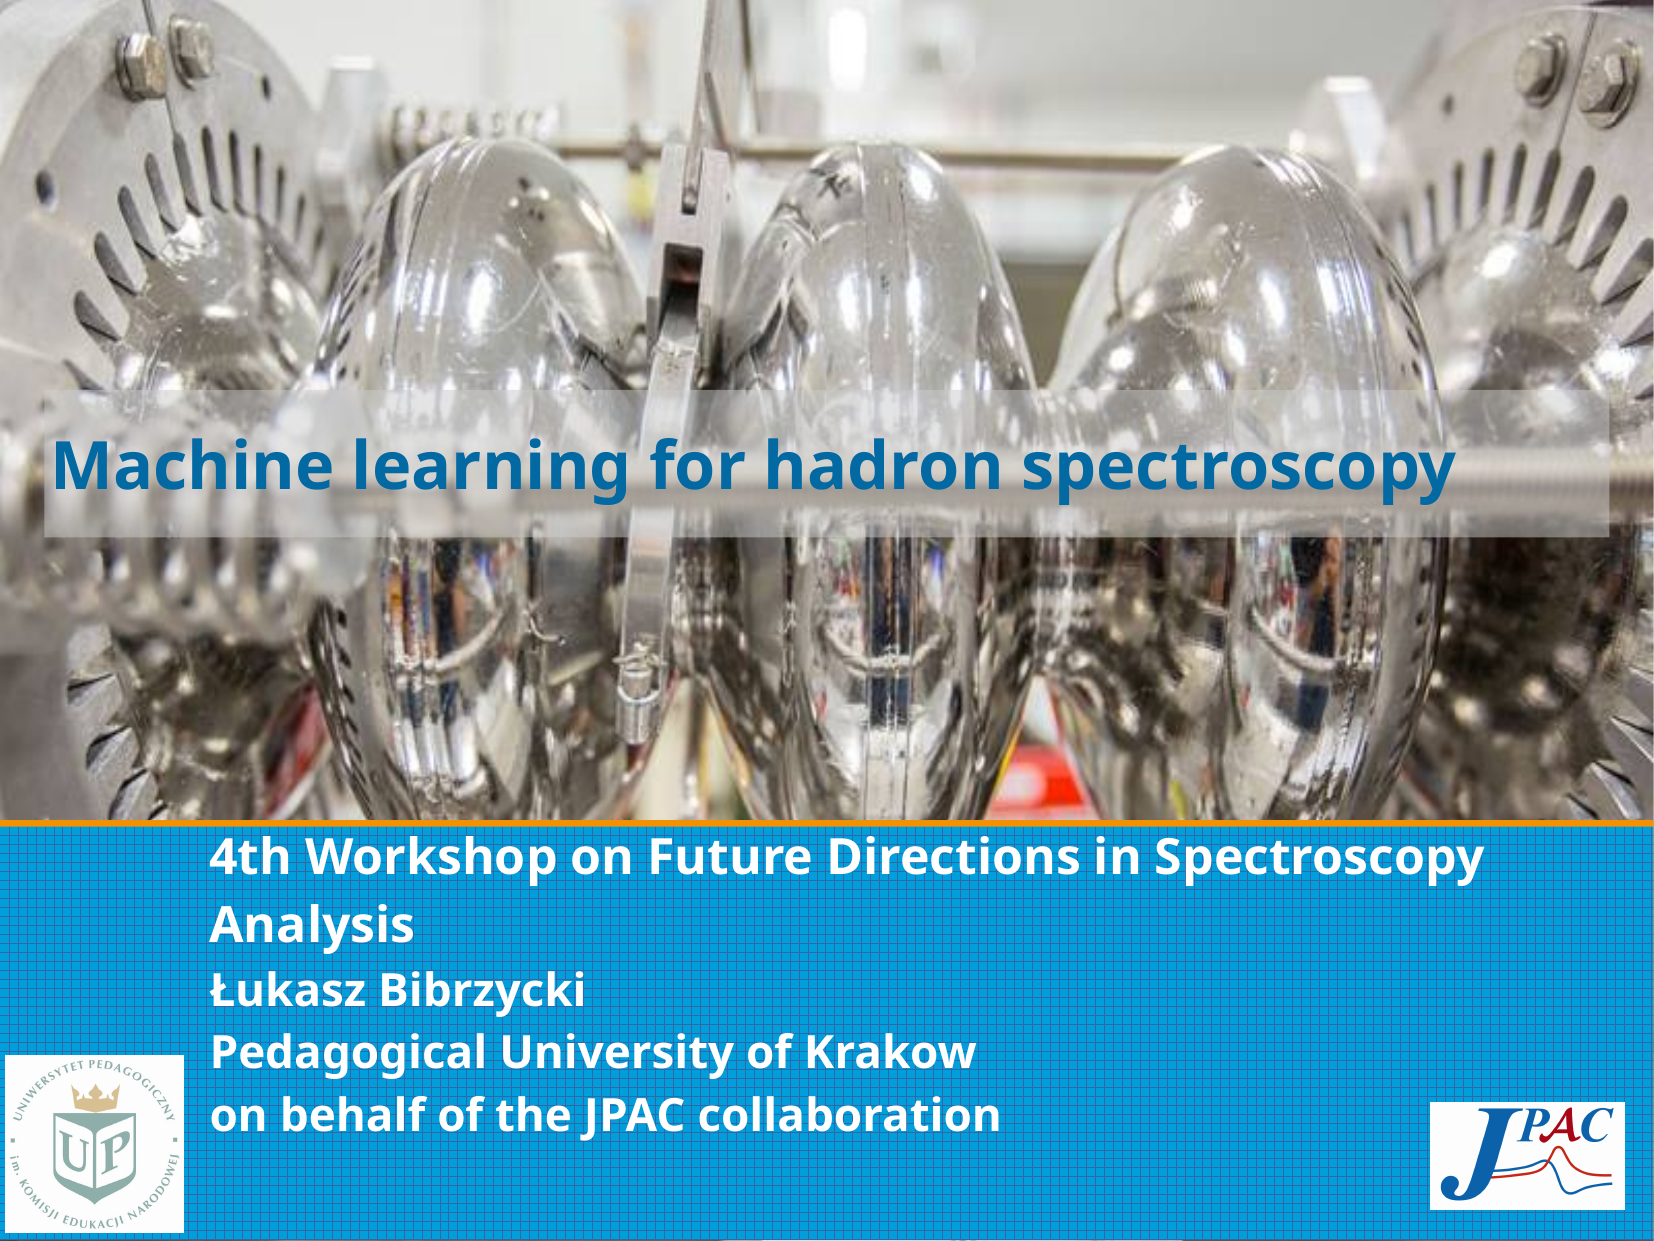

Machine learning for hadron spectroscopy
# 4th Workshop on Future Directions in Spectroscopy Analysis
Łukasz Bibrzycki
Pedagogical University of Krakow
on behalf of the JPAC collaboration